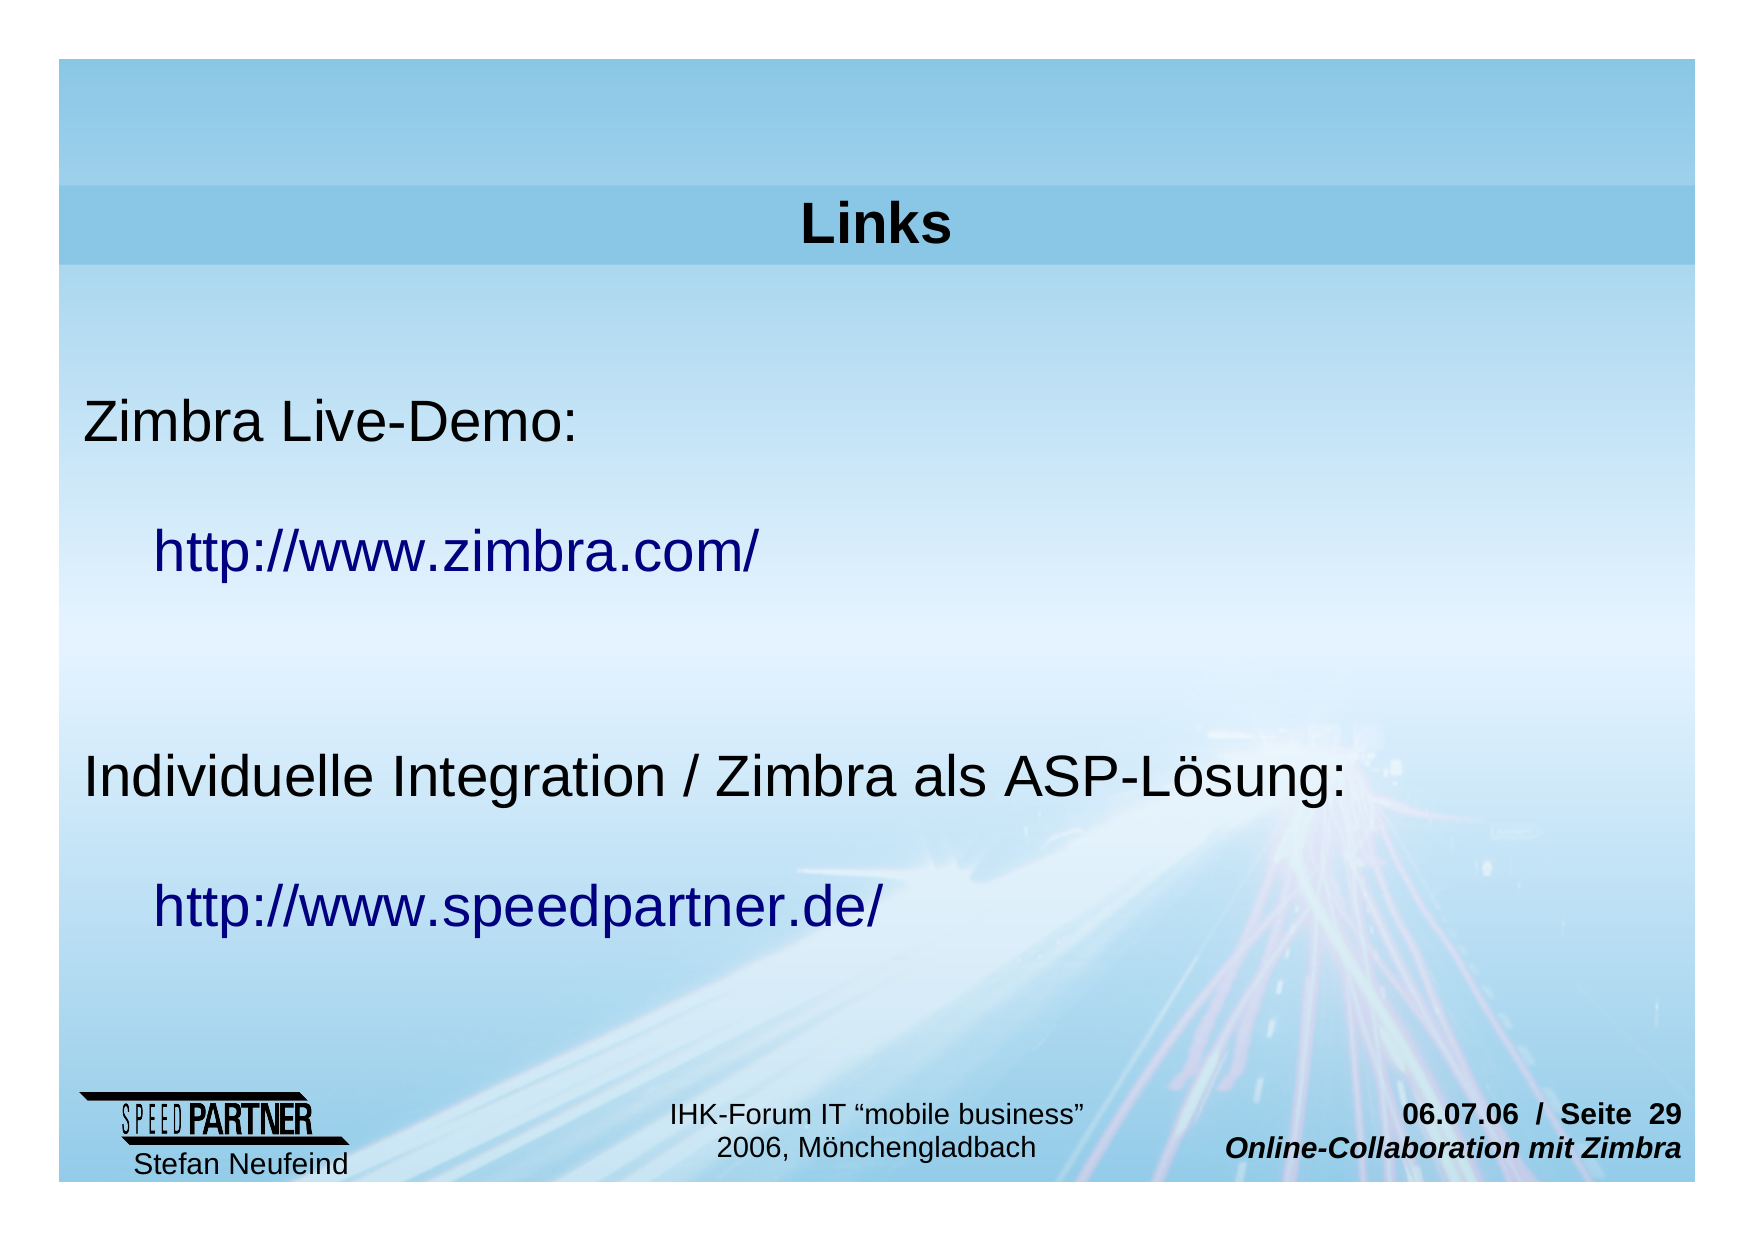

# Links
Zimbra Live-Demo:
http://www.zimbra.com/
Individuelle Integration / Zimbra als ASP-Lösung:
http://www.speedpartner.de/